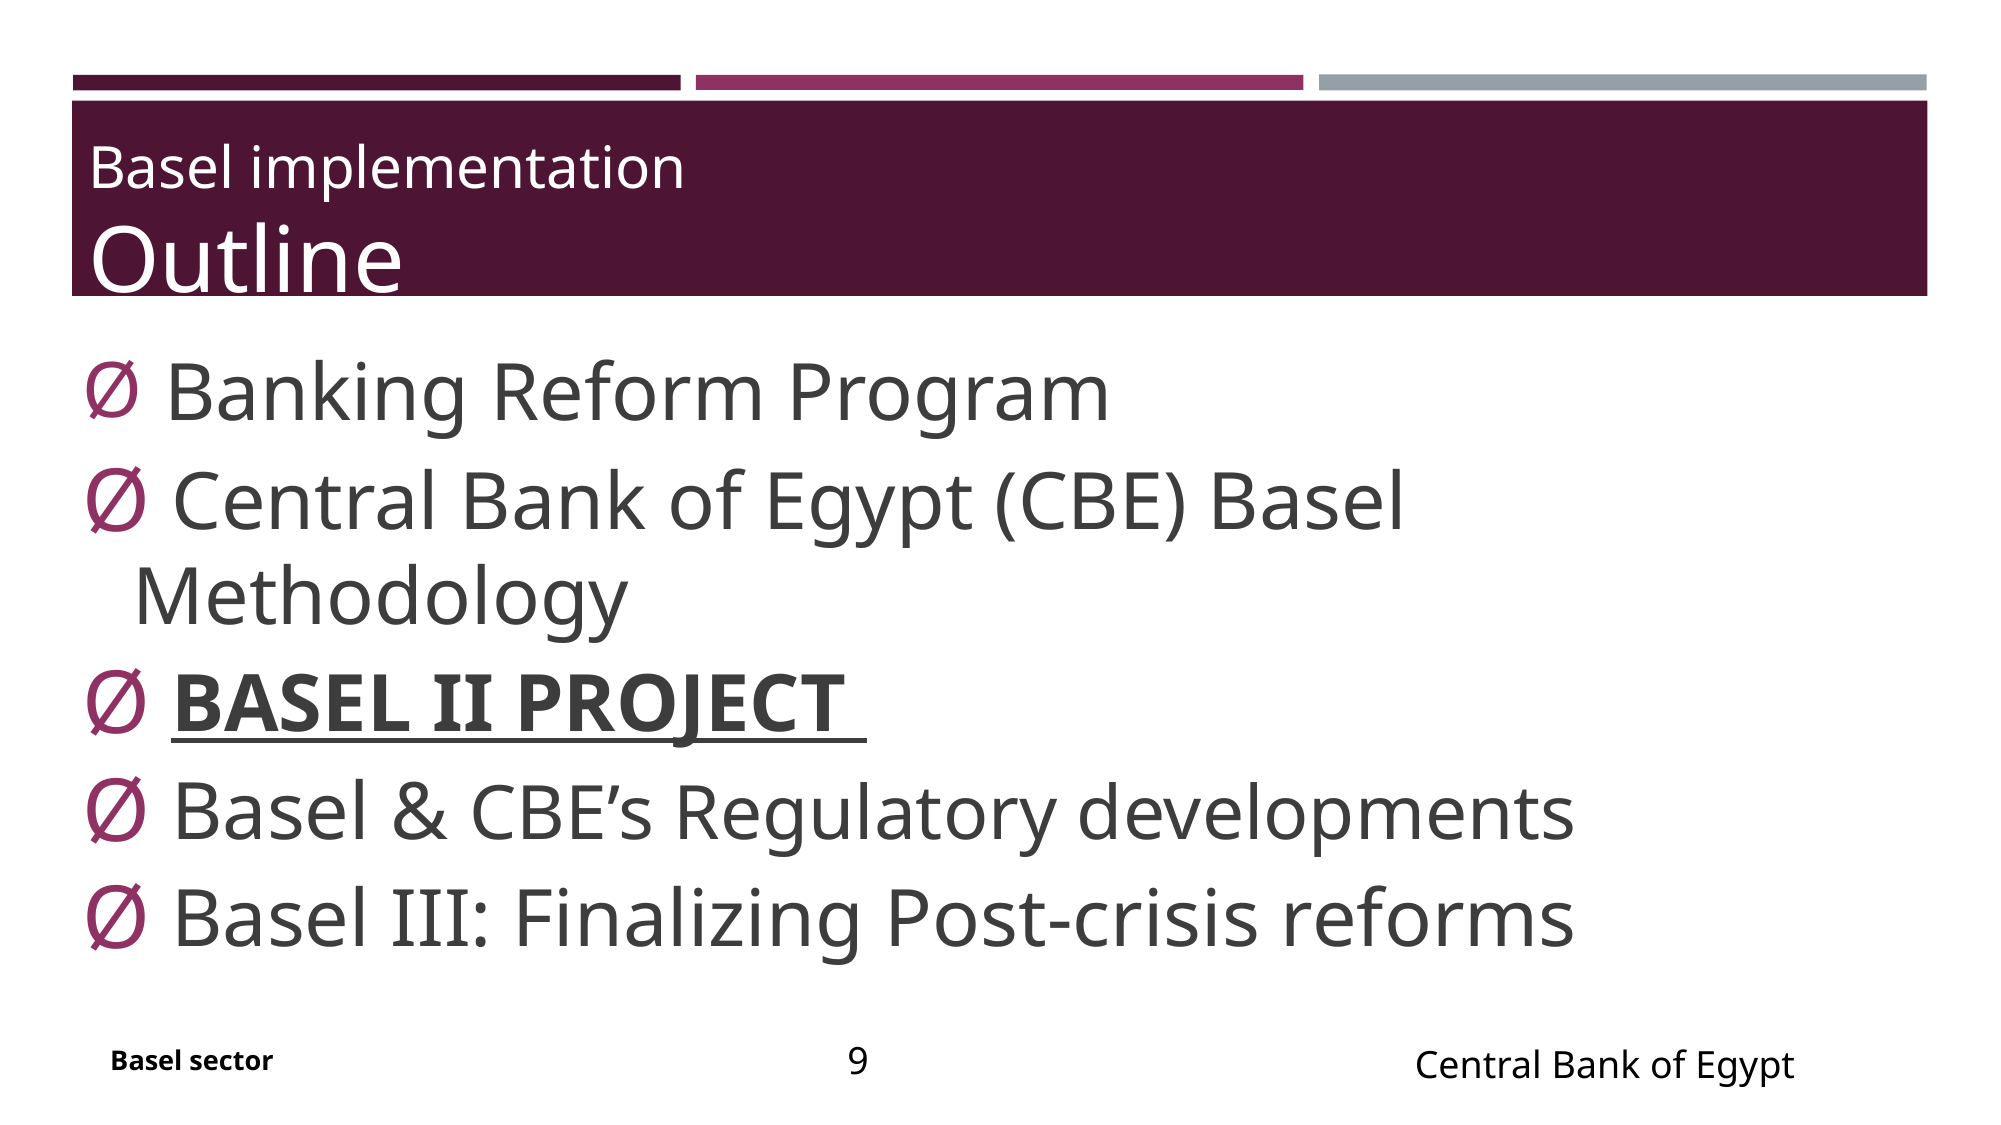

# Basel implementation Outline
 Banking Reform Program
 Central Bank of Egypt (CBE) Basel Methodology
 BASEL II PROJECT
 Basel & CBE’s Regulatory developments
 Basel III: Finalizing Post-crisis reforms
Central Bank of Egypt